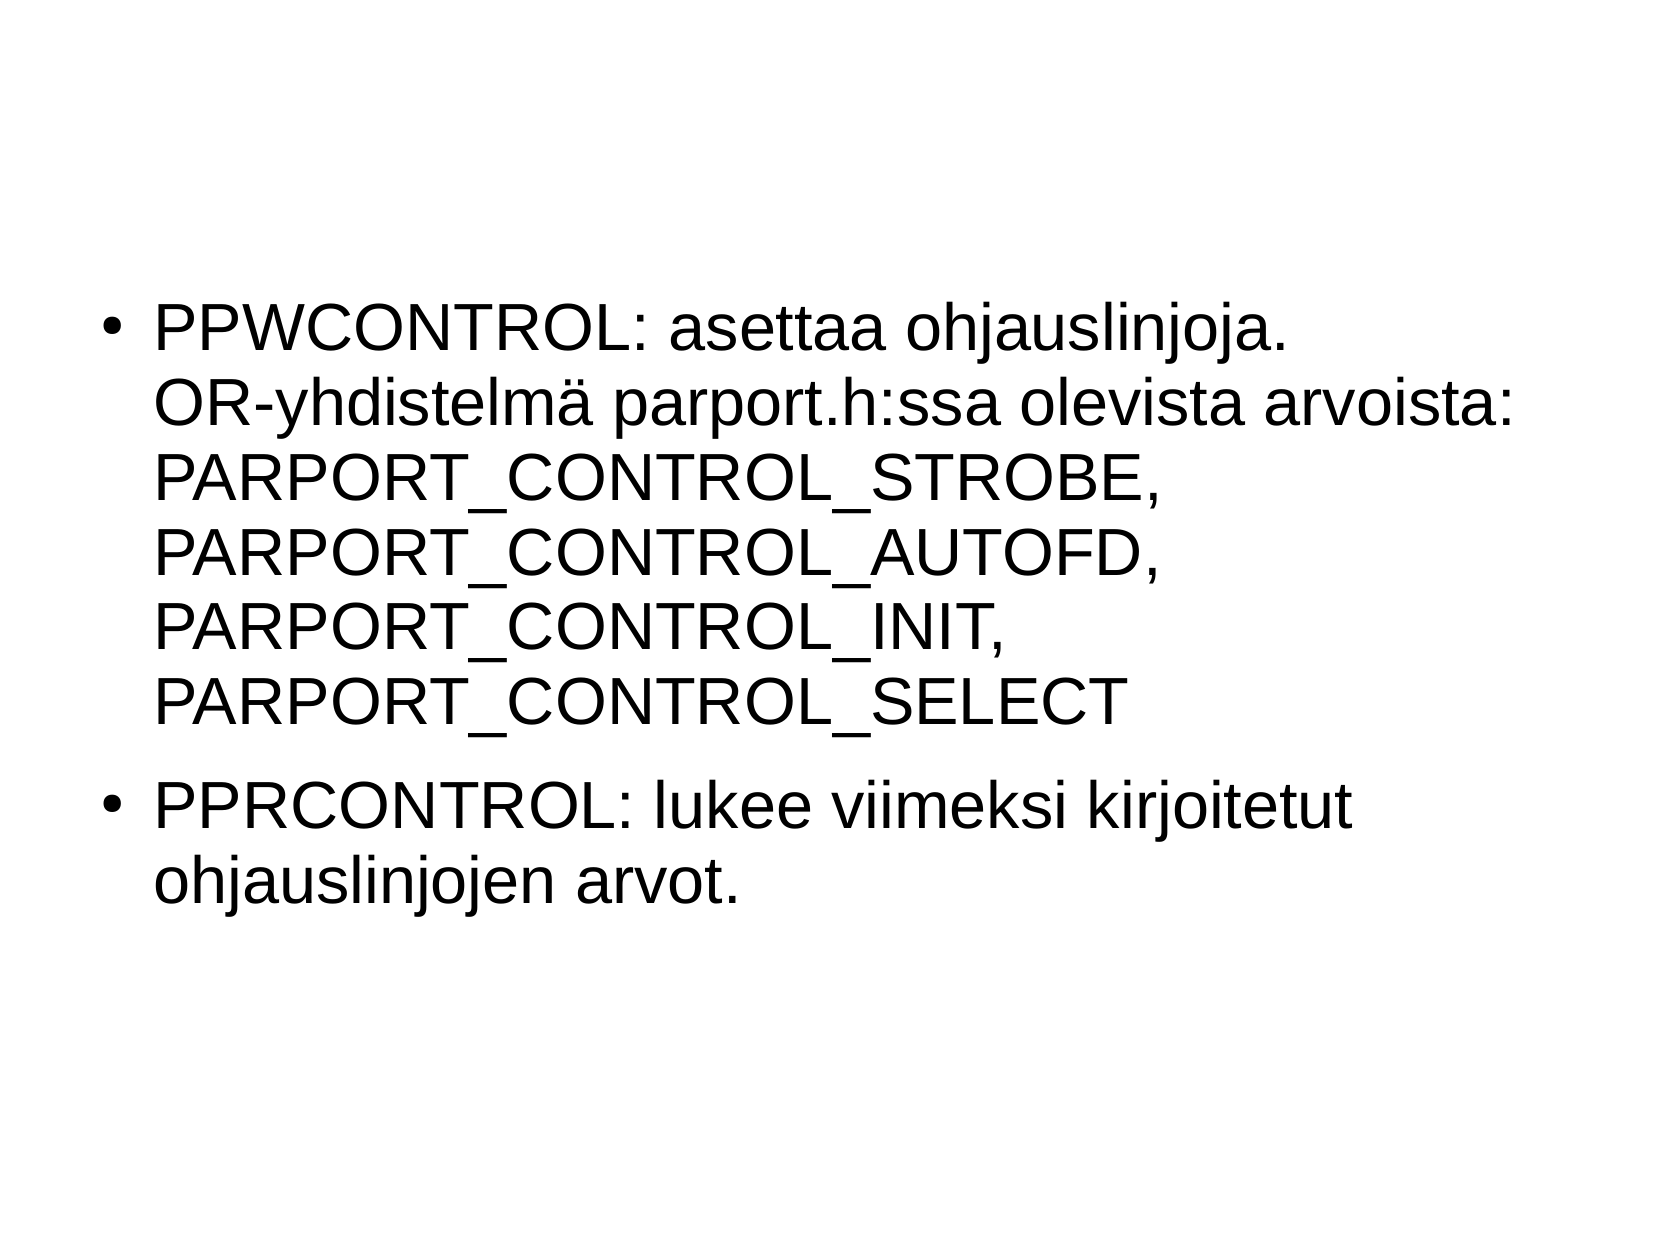

# PPWCONTROL: asettaa ohjauslinjoja. OR-yhdistelmä parport.h:ssa olevista arvoista: PARPORT_CONTROL_STROBE, PARPORT_CONTROL_AUTOFD, PARPORT_CONTROL_INIT, PARPORT_CONTROL_SELECT
PPRCONTROL: lukee viimeksi kirjoitetut ohjauslinjojen arvot.